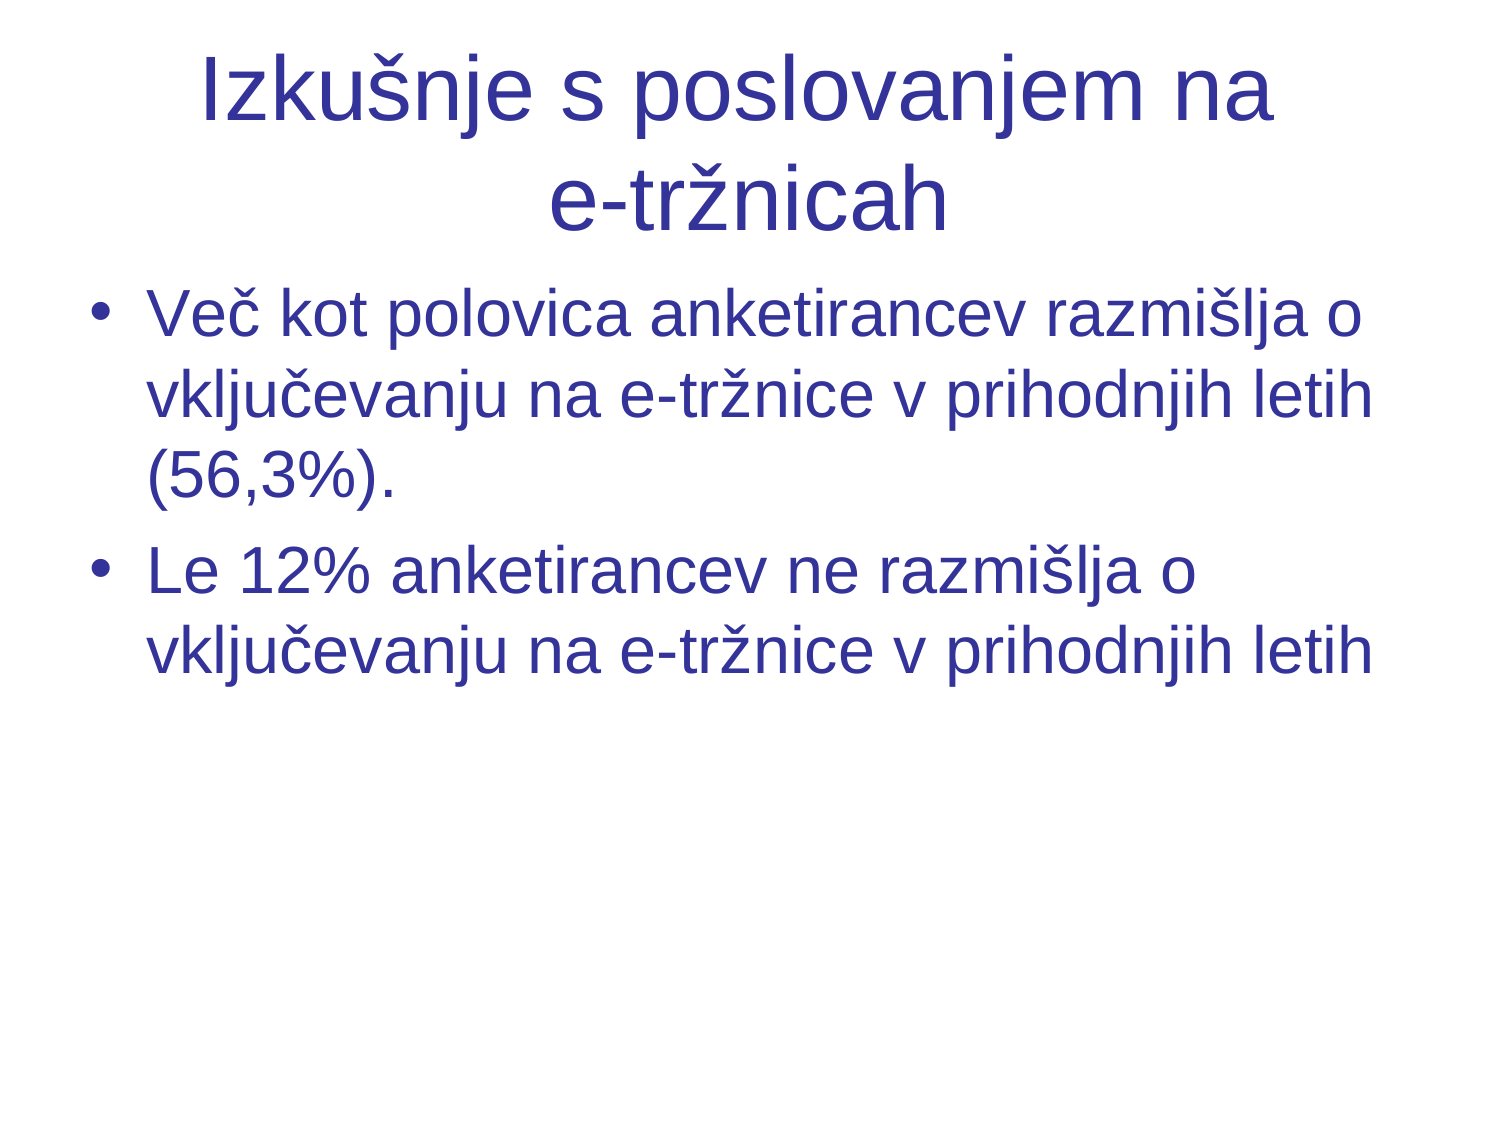

# Izkušnje s poslovanjem na e-tržnicah
Več kot polovica anketirancev razmišlja o vključevanju na e-tržnice v prihodnjih letih (56,3%).
Le 12% anketirancev ne razmišlja o vključevanju na e-tržnice v prihodnjih letih